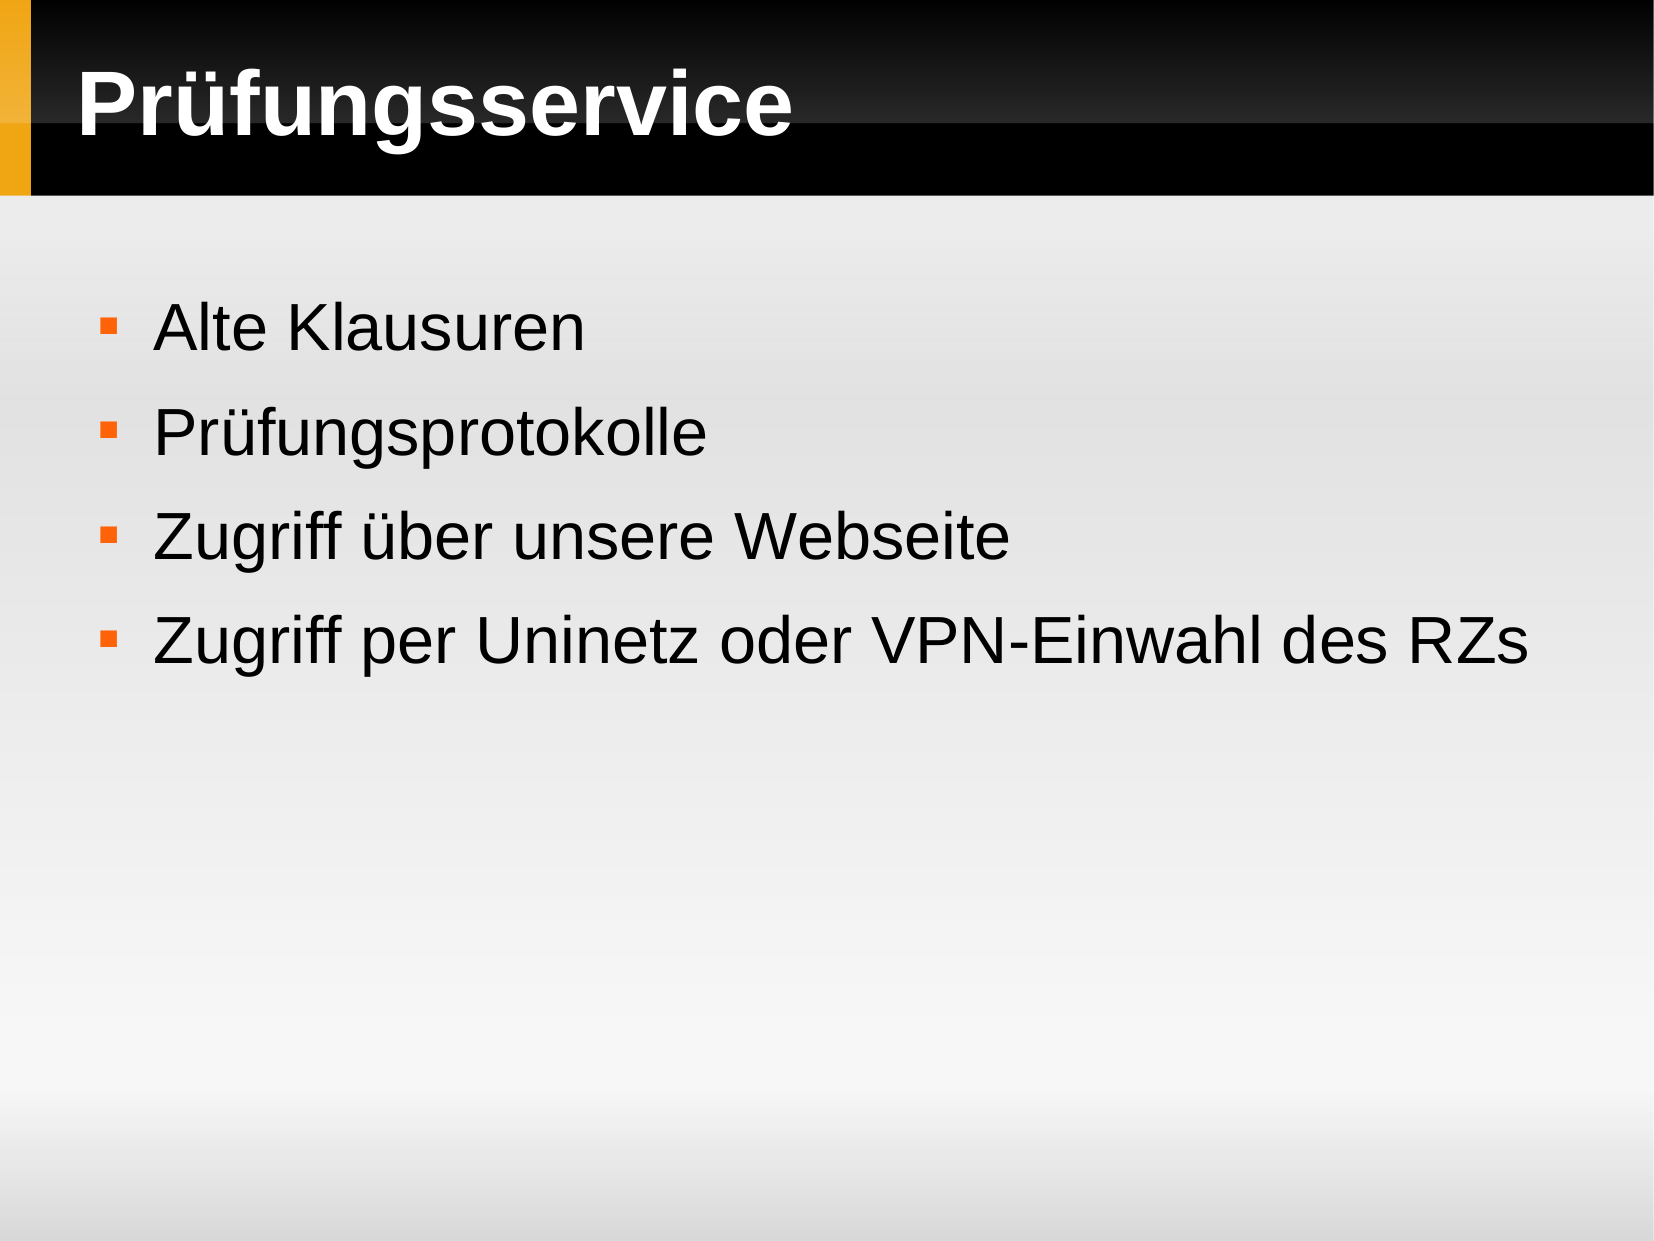

# Prüfungsservice
Alte Klausuren
Prüfungsprotokolle
Zugriff über unsere Webseite
Zugriff per Uninetz oder VPN-Einwahl des RZs